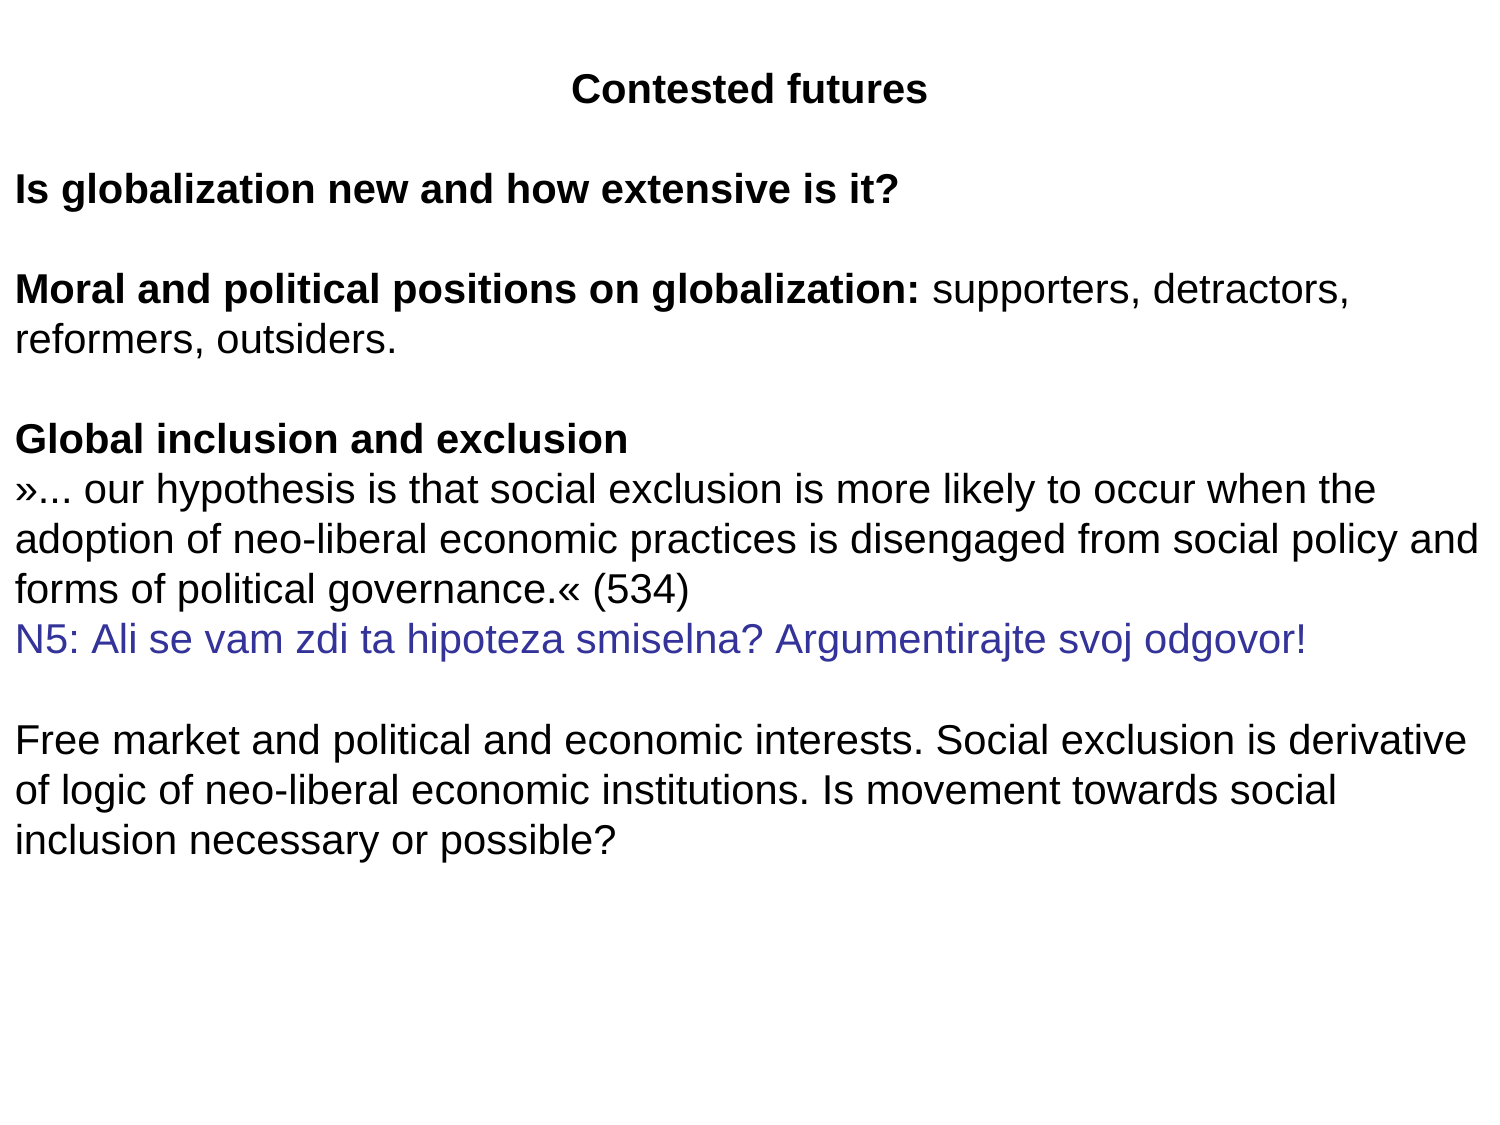

Contested futures
Is globalization new and how extensive is it?
Moral and political positions on globalization: supporters, detractors, reformers, outsiders.
Global inclusion and exclusion
»... our hypothesis is that social exclusion is more likely to occur when the adoption of neo-liberal economic practices is disengaged from social policy and forms of political governance.« (534)
N5: Ali se vam zdi ta hipoteza smiselna? Argumentirajte svoj odgovor!
Free market and political and economic interests. Social exclusion is derivative of logic of neo-liberal economic institutions. Is movement towards social inclusion necessary or possible?